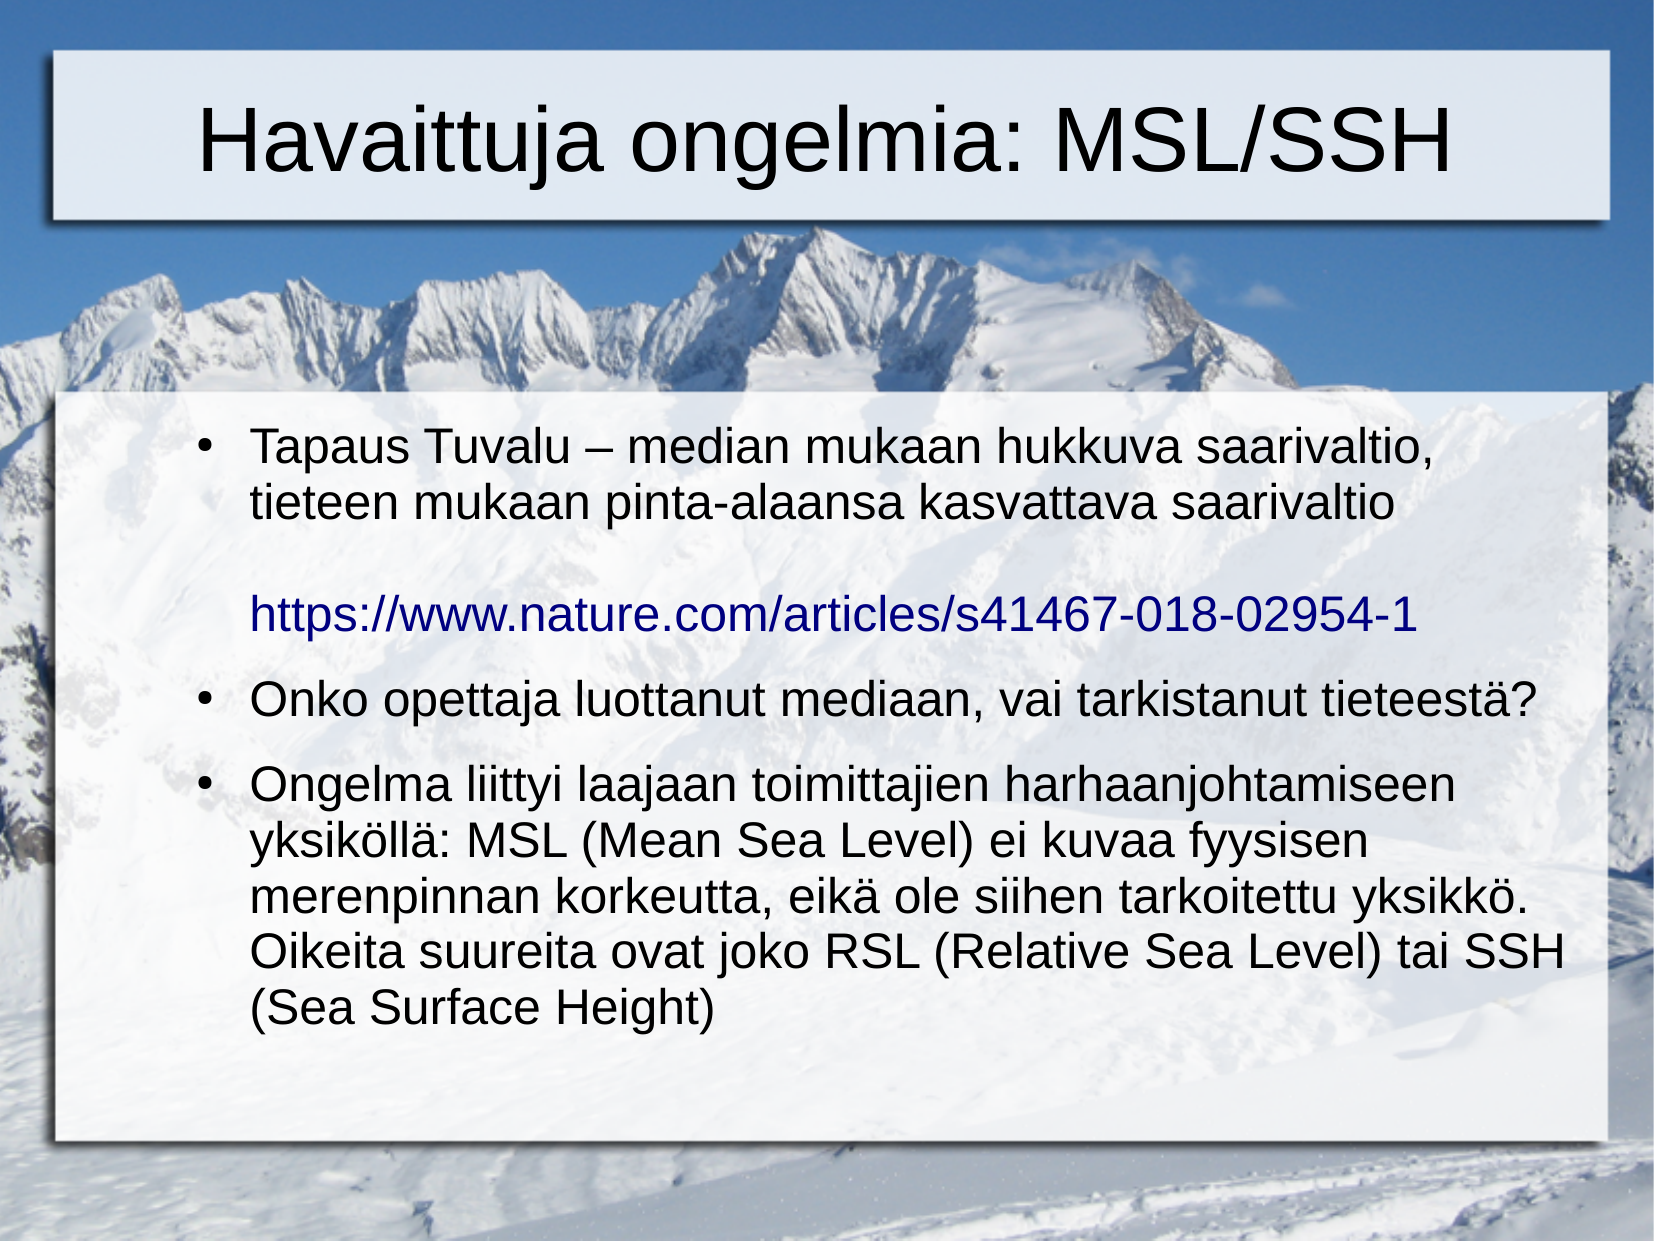

# Havaittuja ongelmia: MSL/SSH
Tapaus Tuvalu – median mukaan hukkuva saarivaltio, tieteen mukaan pinta-alaansa kasvattava saarivaltio
https://www.nature.com/articles/s41467-018-02954-1
Onko opettaja luottanut mediaan, vai tarkistanut tieteestä?
Ongelma liittyi laajaan toimittajien harhaanjohtamiseen yksiköllä: MSL (Mean Sea Level) ei kuvaa fyysisen merenpinnan korkeutta, eikä ole siihen tarkoitettu yksikkö. Oikeita suureita ovat joko RSL (Relative Sea Level) tai SSH (Sea Surface Height)